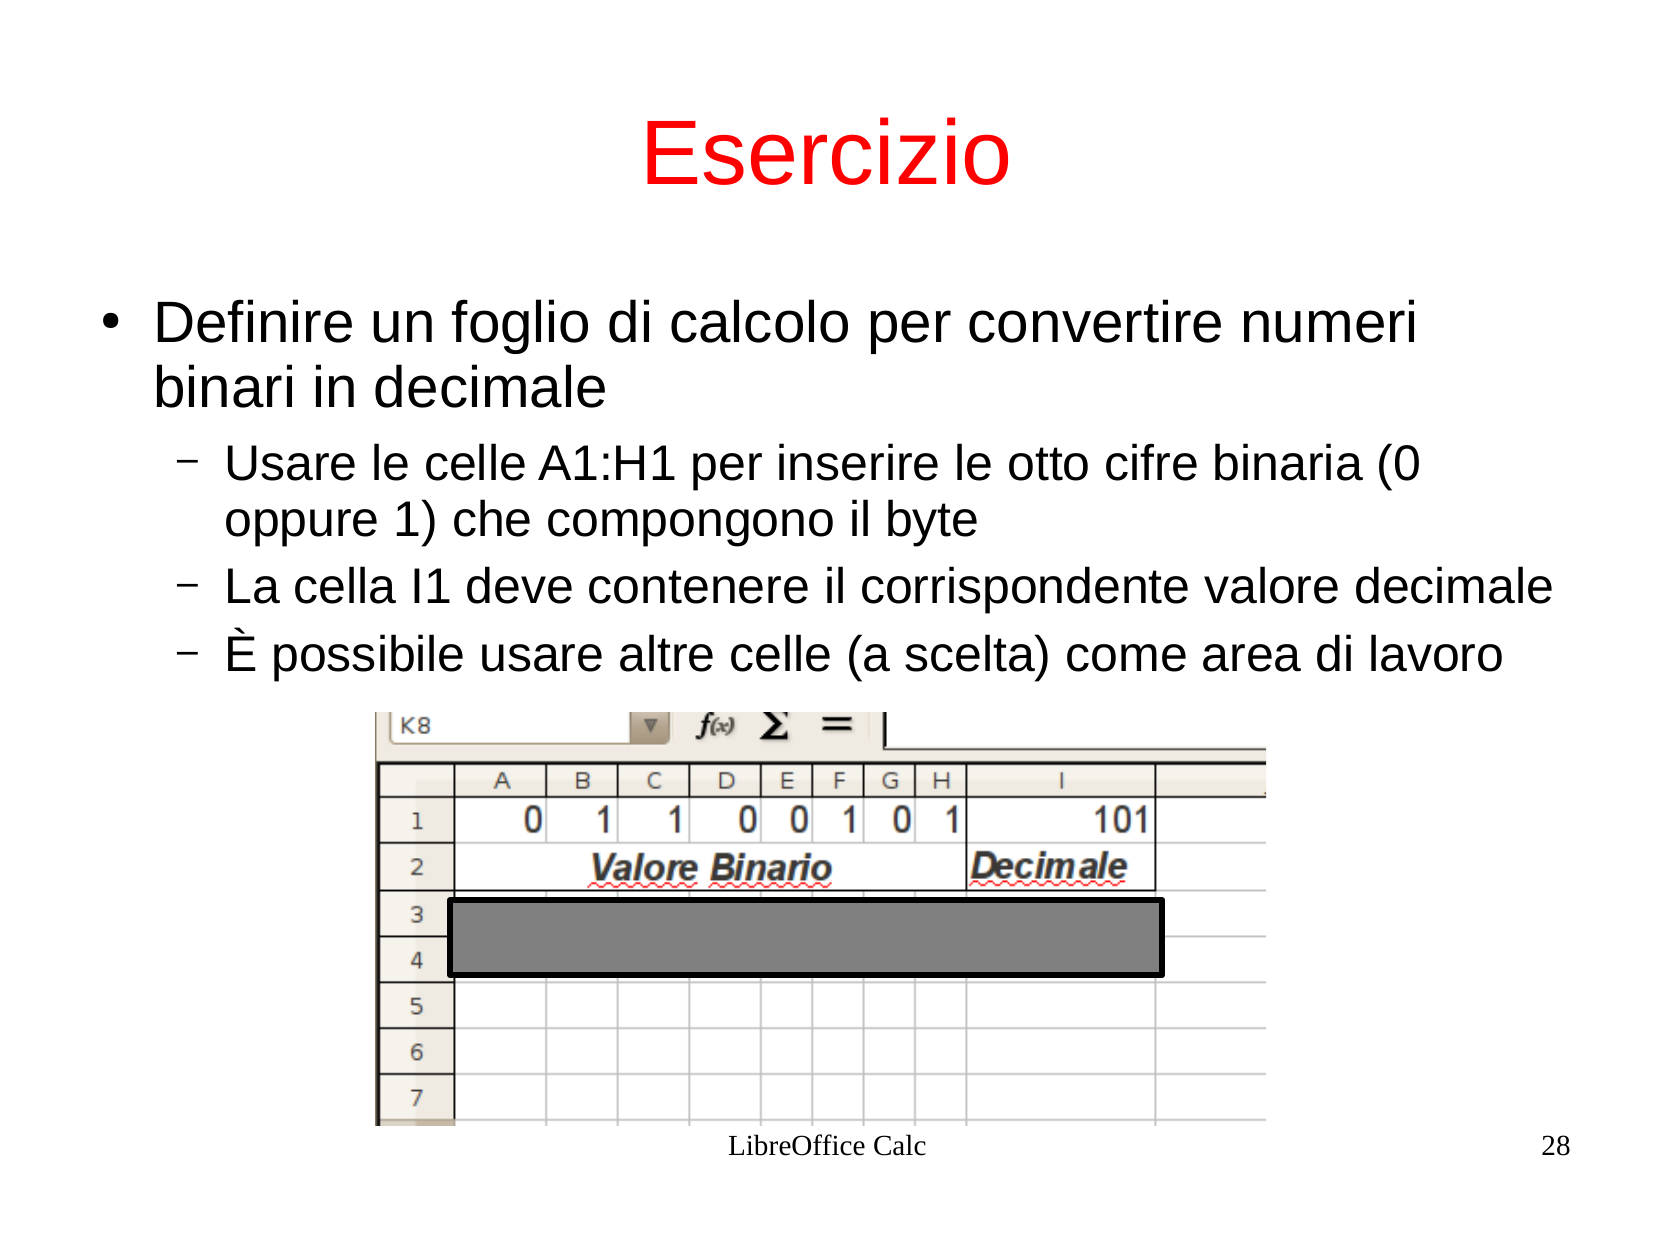

# Esercizio
Definire un foglio di calcolo per convertire numeri binari in decimale
Usare le celle A1:H1 per inserire le otto cifre binaria (0 oppure 1) che compongono il byte
La cella I1 deve contenere il corrispondente valore decimale
È possibile usare altre celle (a scelta) come area di lavoro
LibreOffice Calc
28